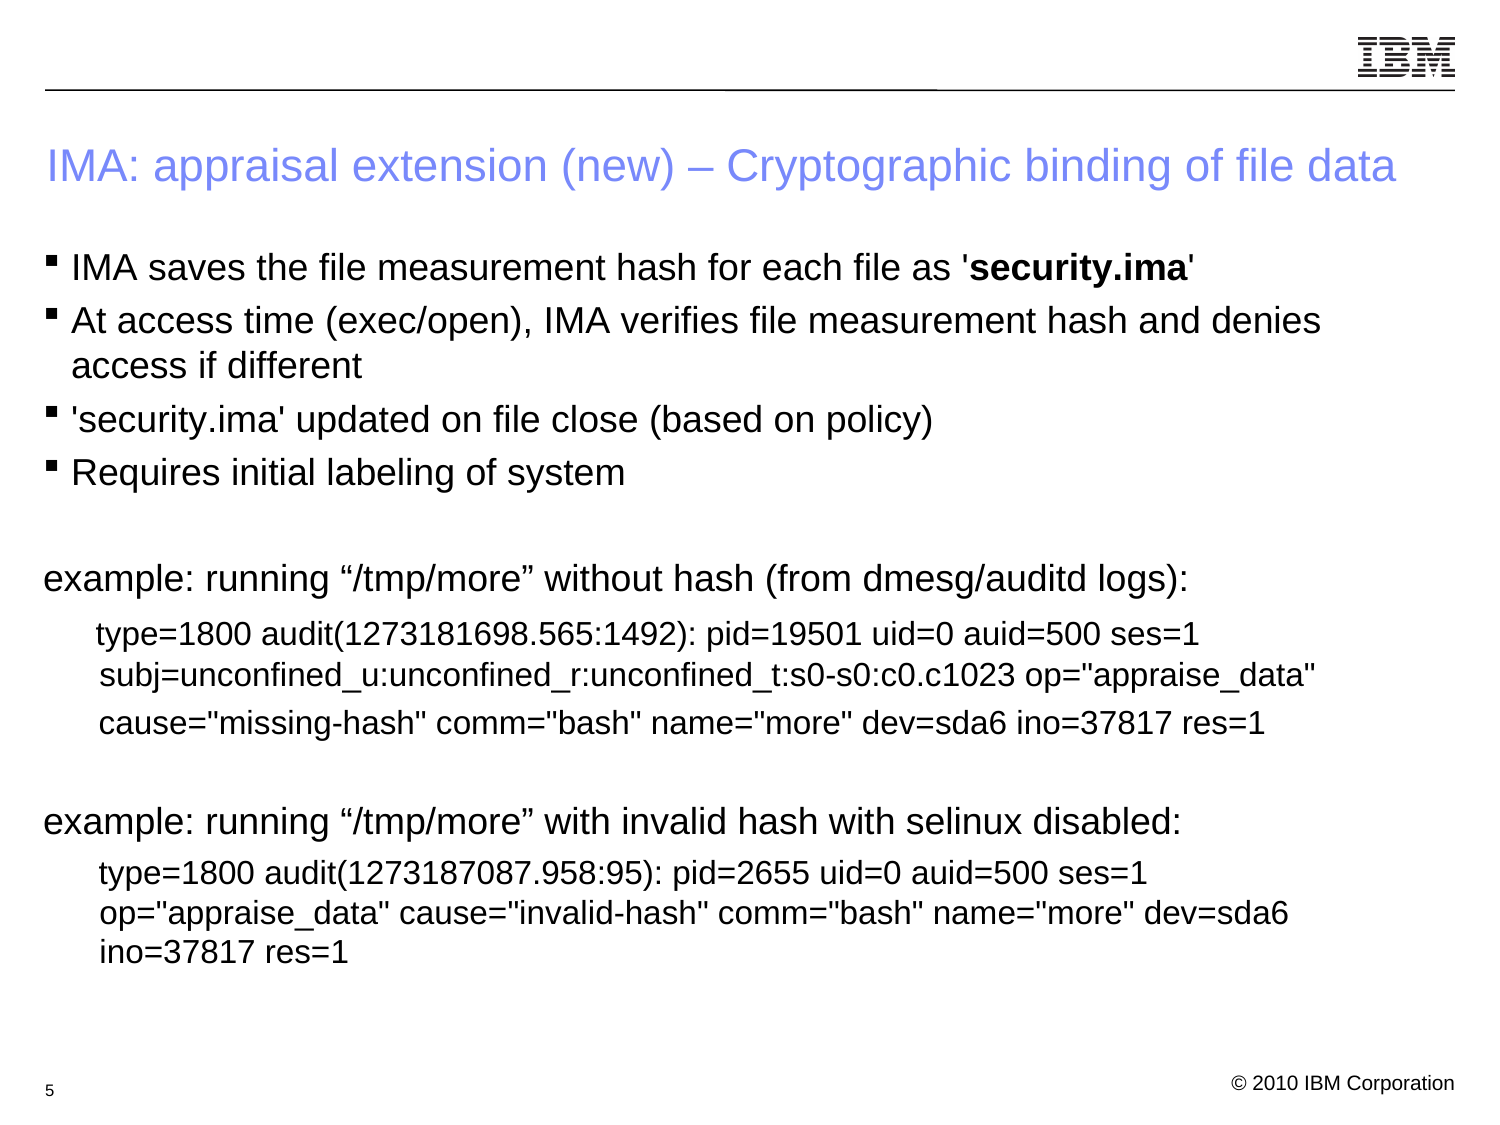

# IMA: appraisal extension (new) – Cryptographic binding of file data
IMA saves the file measurement hash for each file as 'security.ima'
At access time (exec/open), IMA verifies file measurement hash and denies access if different
'security.ima' updated on file close (based on policy)
Requires initial labeling of system
example: running “/tmp/more” without hash (from dmesg/auditd logs):
 type=1800 audit(1273181698.565:1492): pid=19501 uid=0 auid=500 ses=1 subj=unconfined_u:unconfined_r:unconfined_t:s0-s0:c0.c1023 op="appraise_data"
 cause="missing-hash" comm="bash" name="more" dev=sda6 ino=37817 res=1
example: running “/tmp/more” with invalid hash with selinux disabled:
 type=1800 audit(1273187087.958:95): pid=2655 uid=0 auid=500 ses=1 op="appraise_data" cause="invalid-hash" comm="bash" name="more" dev=sda6 ino=37817 res=1
5